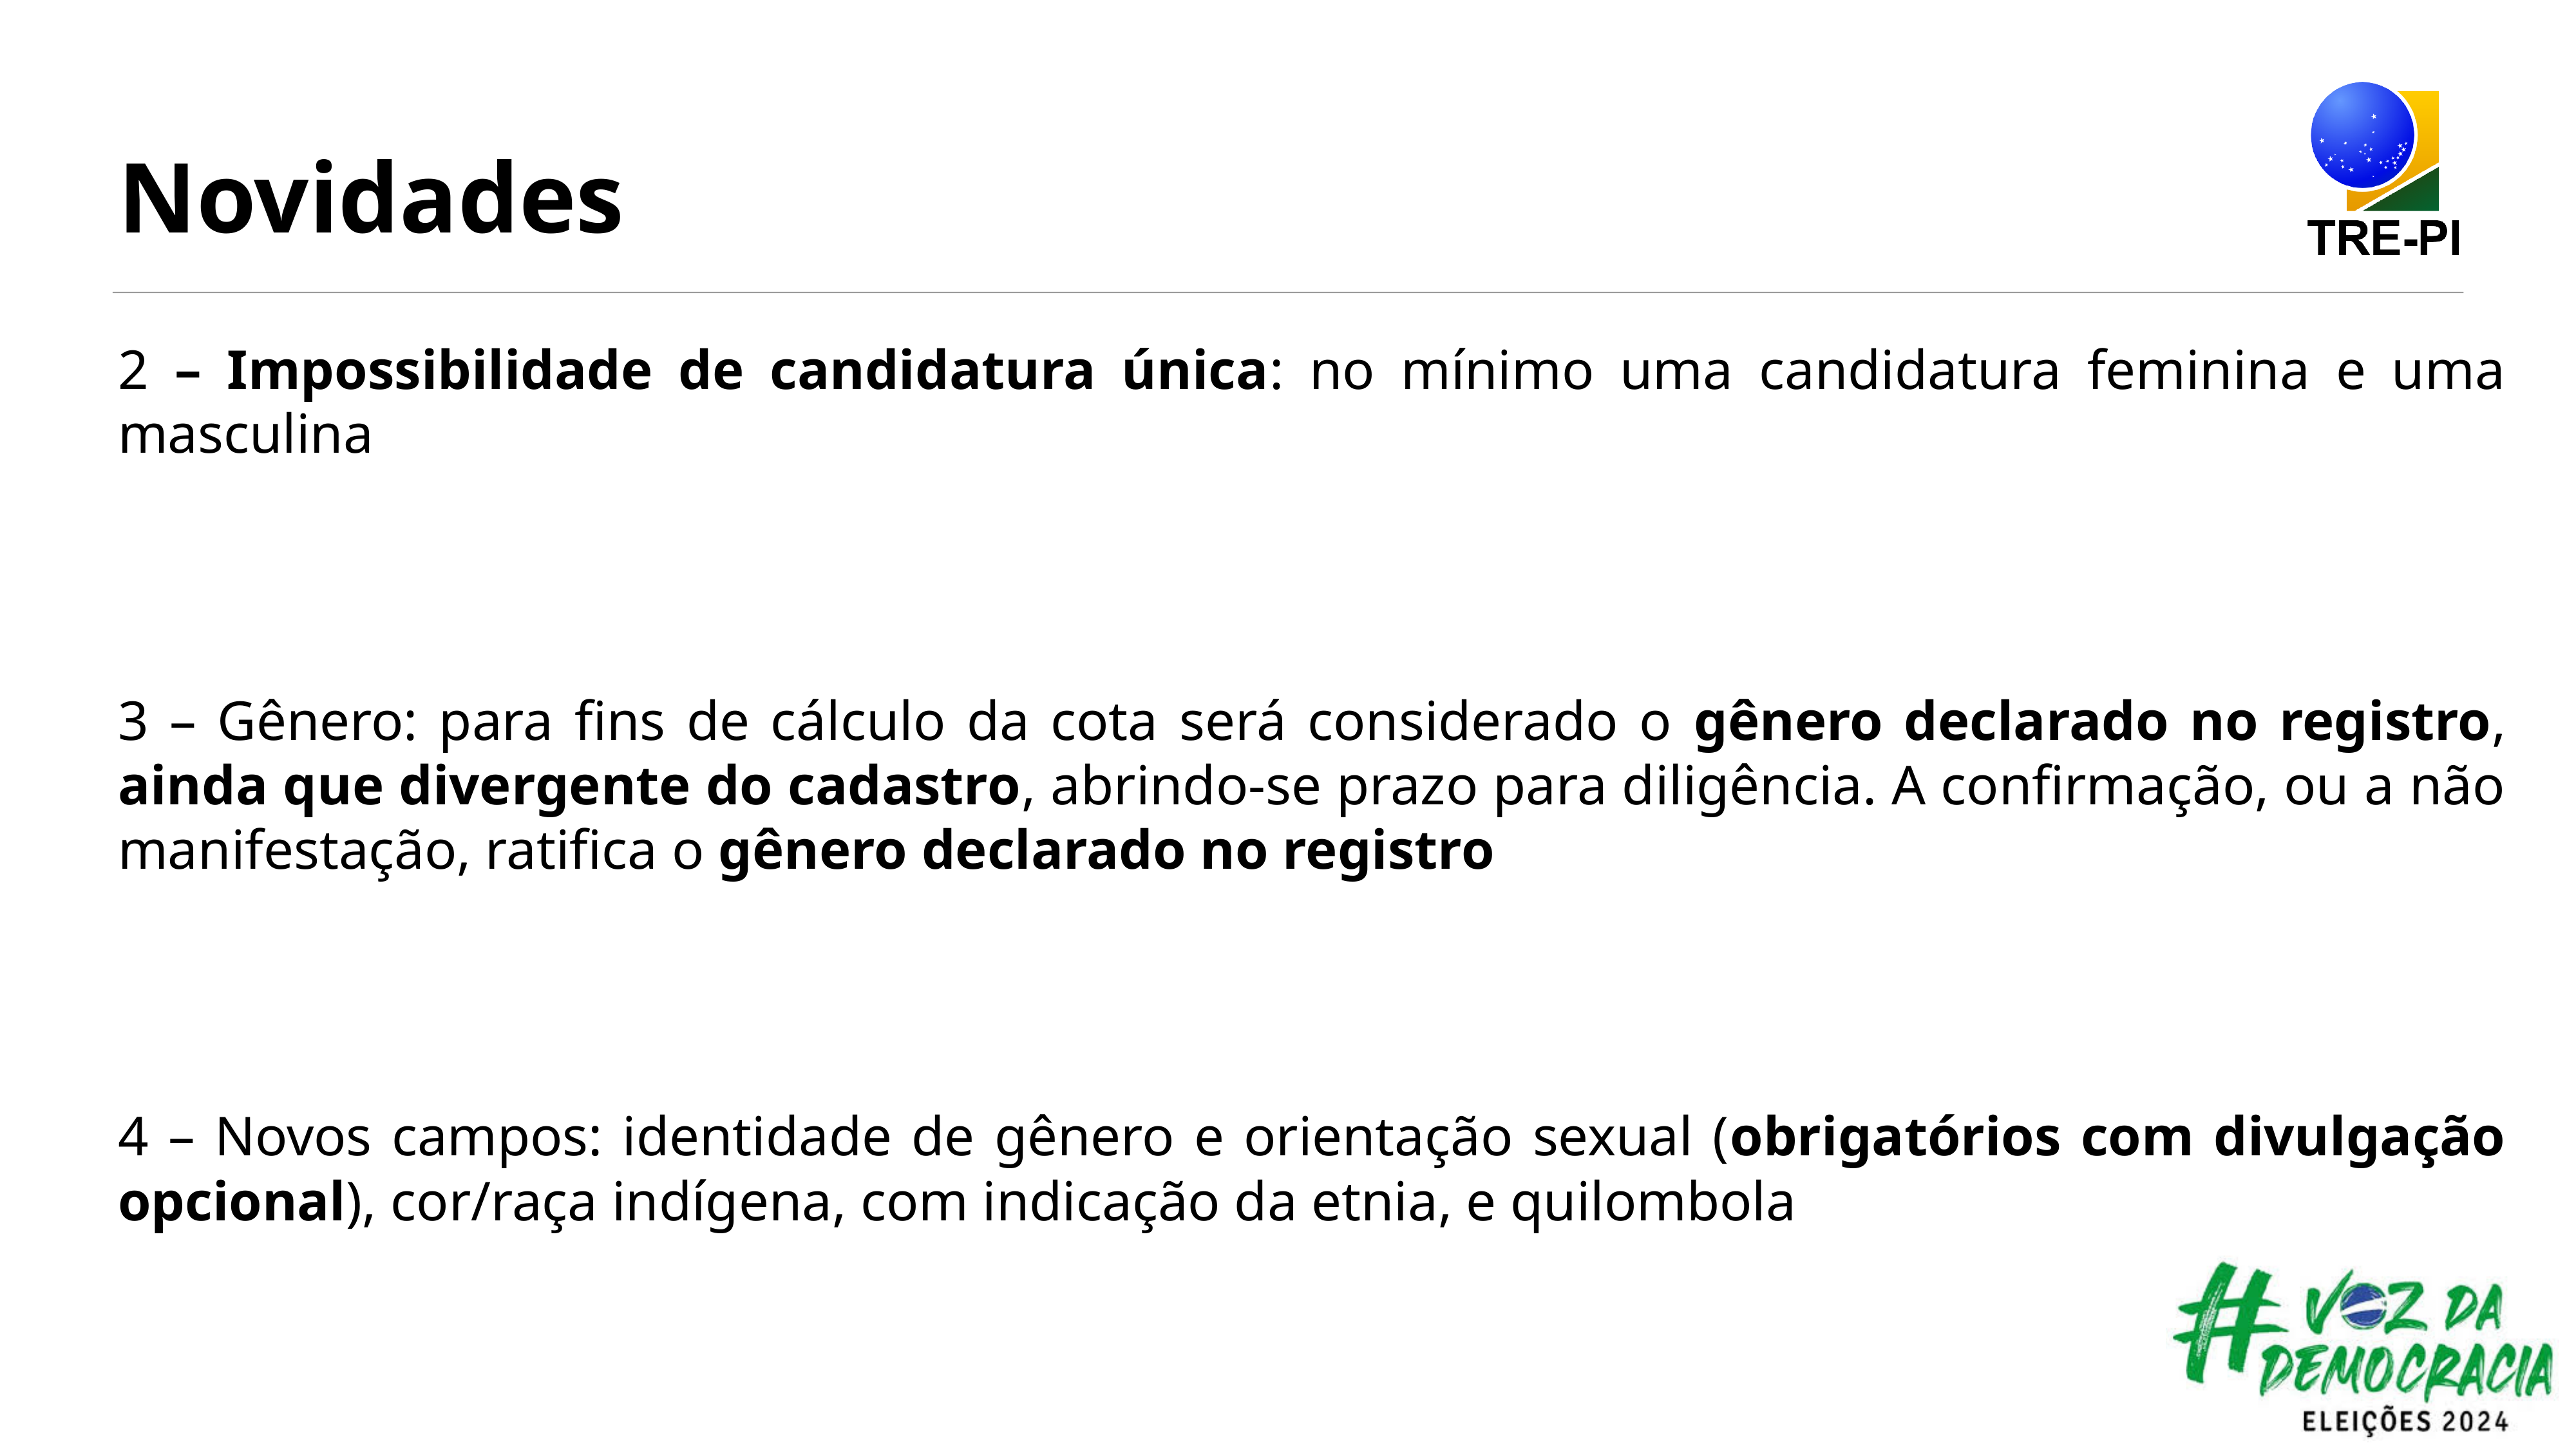

# Novidades
2 – Impossibilidade de candidatura única: no mínimo uma candidatura feminina e uma masculina
3 – Gênero: para fins de cálculo da cota será considerado o gênero declarado no registro, ainda que divergente do cadastro, abrindo-se prazo para diligência. A confirmação, ou a não manifestação, ratifica o gênero declarado no registro
4 – Novos campos: identidade de gênero e orientação sexual (obrigatórios com divulgação opcional), cor/raça indígena, com indicação da etnia, e quilombola